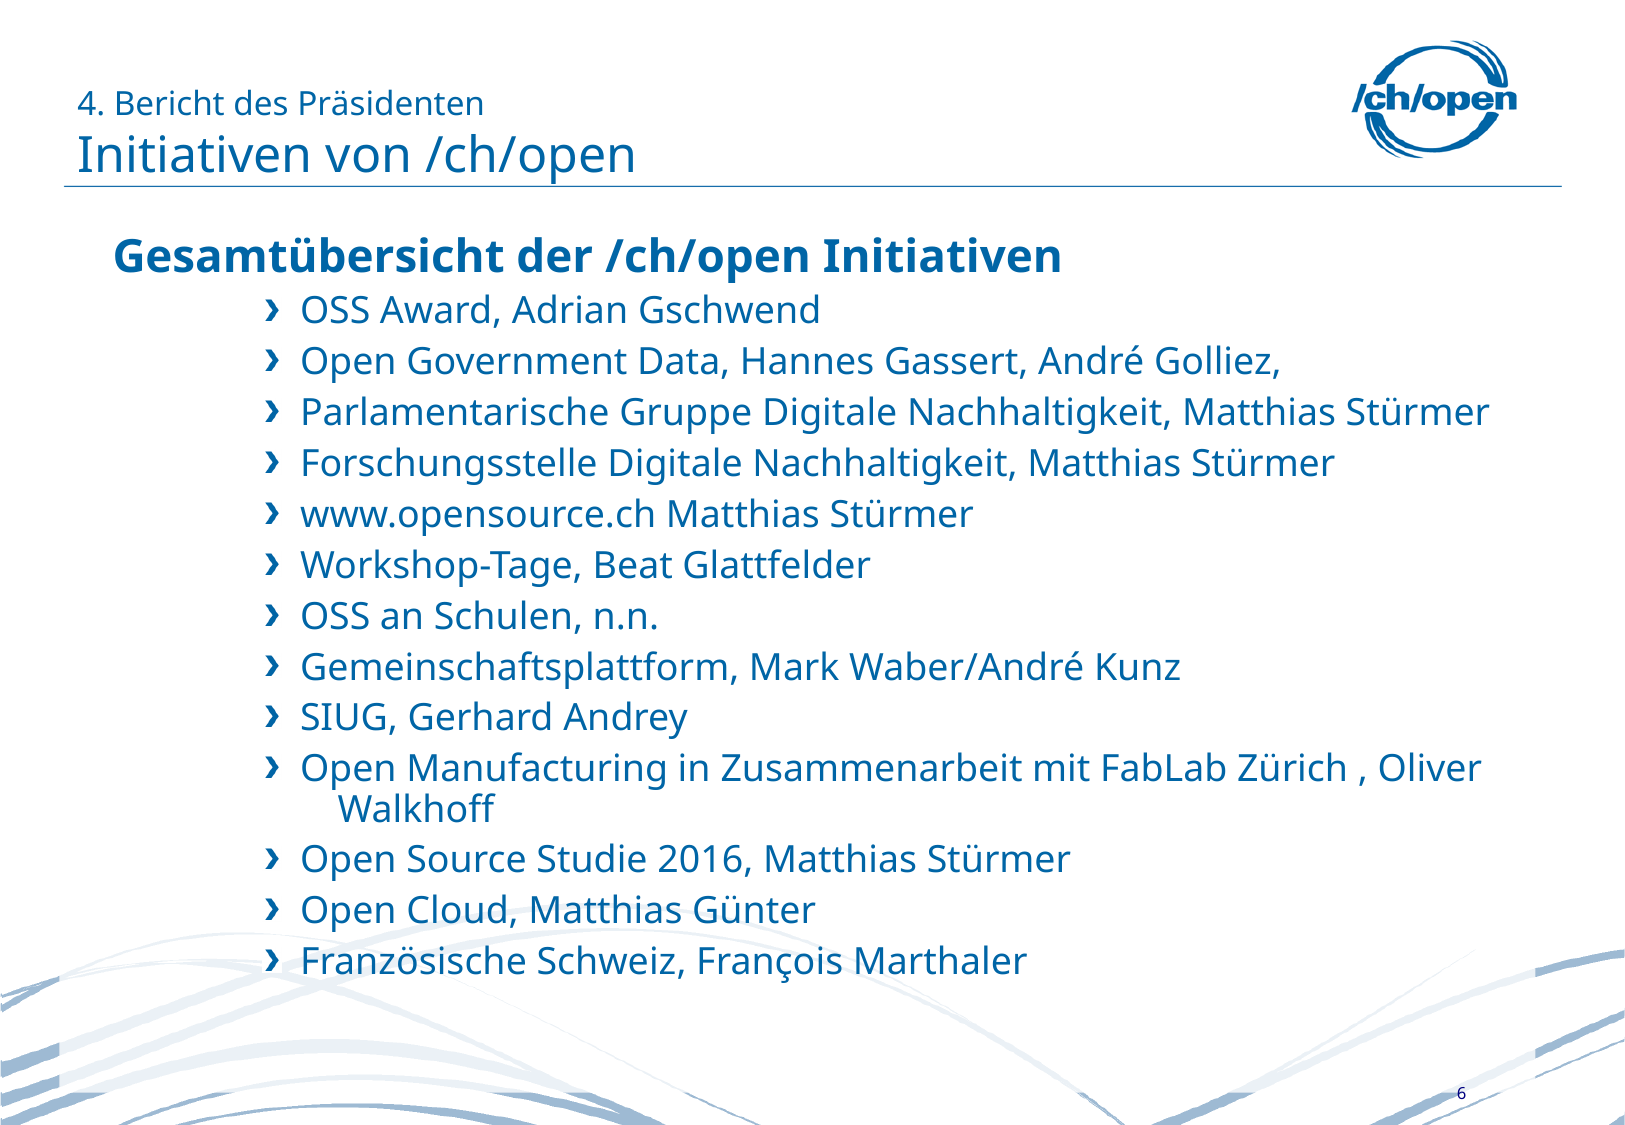

# 4. Bericht des Präsidenten Initiativen von /ch/open
Gesamtübersicht der /ch/open Initiativen
OSS Award, Adrian Gschwend
Open Government Data, Hannes Gassert, André Golliez,
Parlamentarische Gruppe Digitale Nachhaltigkeit, Matthias Stürmer
Forschungsstelle Digitale Nachhaltigkeit, Matthias Stürmer
www.opensource.ch Matthias Stürmer
Workshop-Tage, Beat Glattfelder
OSS an Schulen, n.n.
Gemeinschaftsplattform, Mark Waber/André Kunz
SIUG, Gerhard Andrey
Open Manufacturing in Zusammenarbeit mit FabLab Zürich , Oliver Walkhoff
Open Source Studie 2016, Matthias Stürmer
Open Cloud, Matthias Günter
Französische Schweiz, François Marthaler